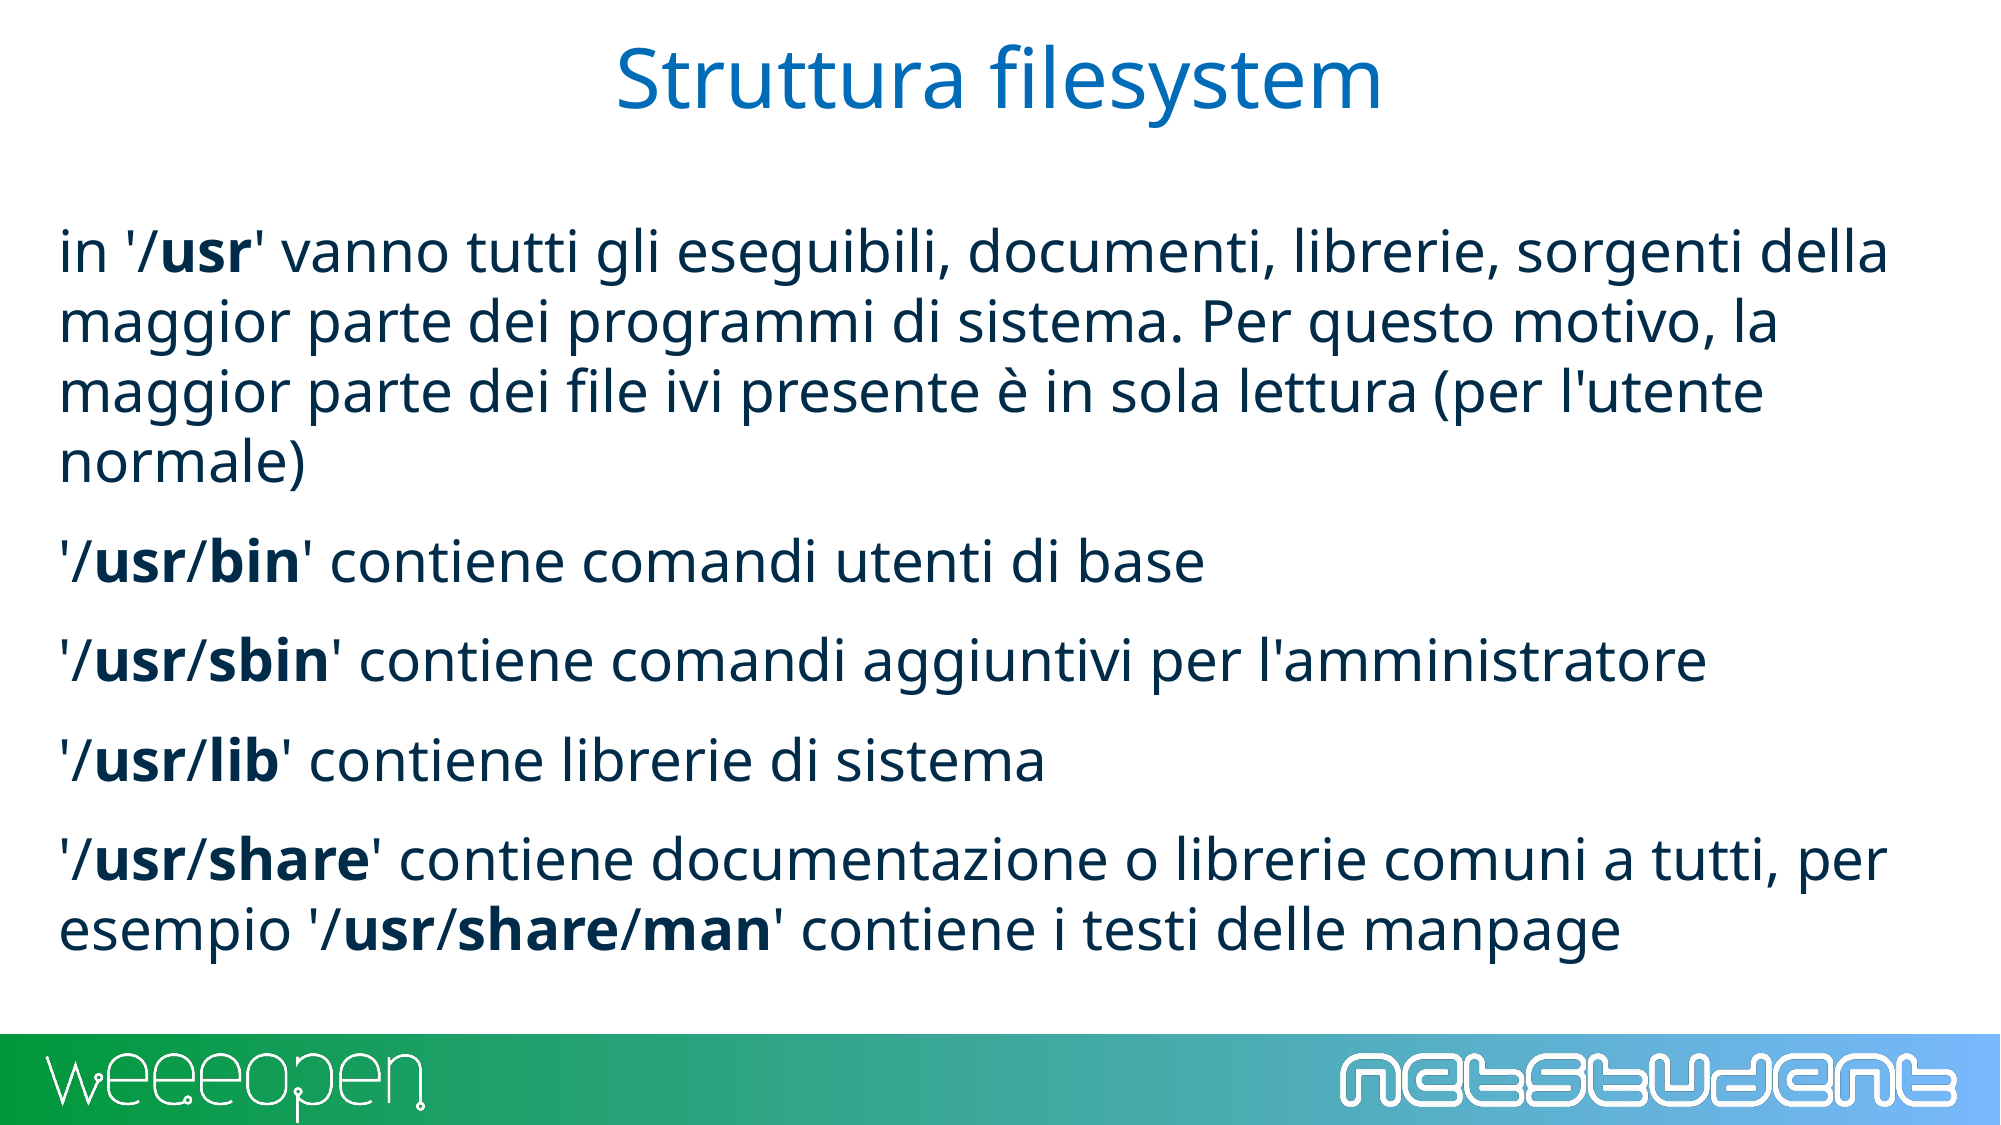

# Struttura filesystem
in '/usr' vanno tutti gli eseguibili, documenti, librerie, sorgenti della maggior parte dei programmi di sistema. Per questo motivo, la maggior parte dei file ivi presente è in sola lettura (per l'utente normale)
'/usr/bin' contiene comandi utenti di base
'/usr/sbin' contiene comandi aggiuntivi per l'amministratore
'/usr/lib' contiene librerie di sistema
'/usr/share' contiene documentazione o librerie comuni a tutti, per esempio '/usr/share/man' contiene i testi delle manpage